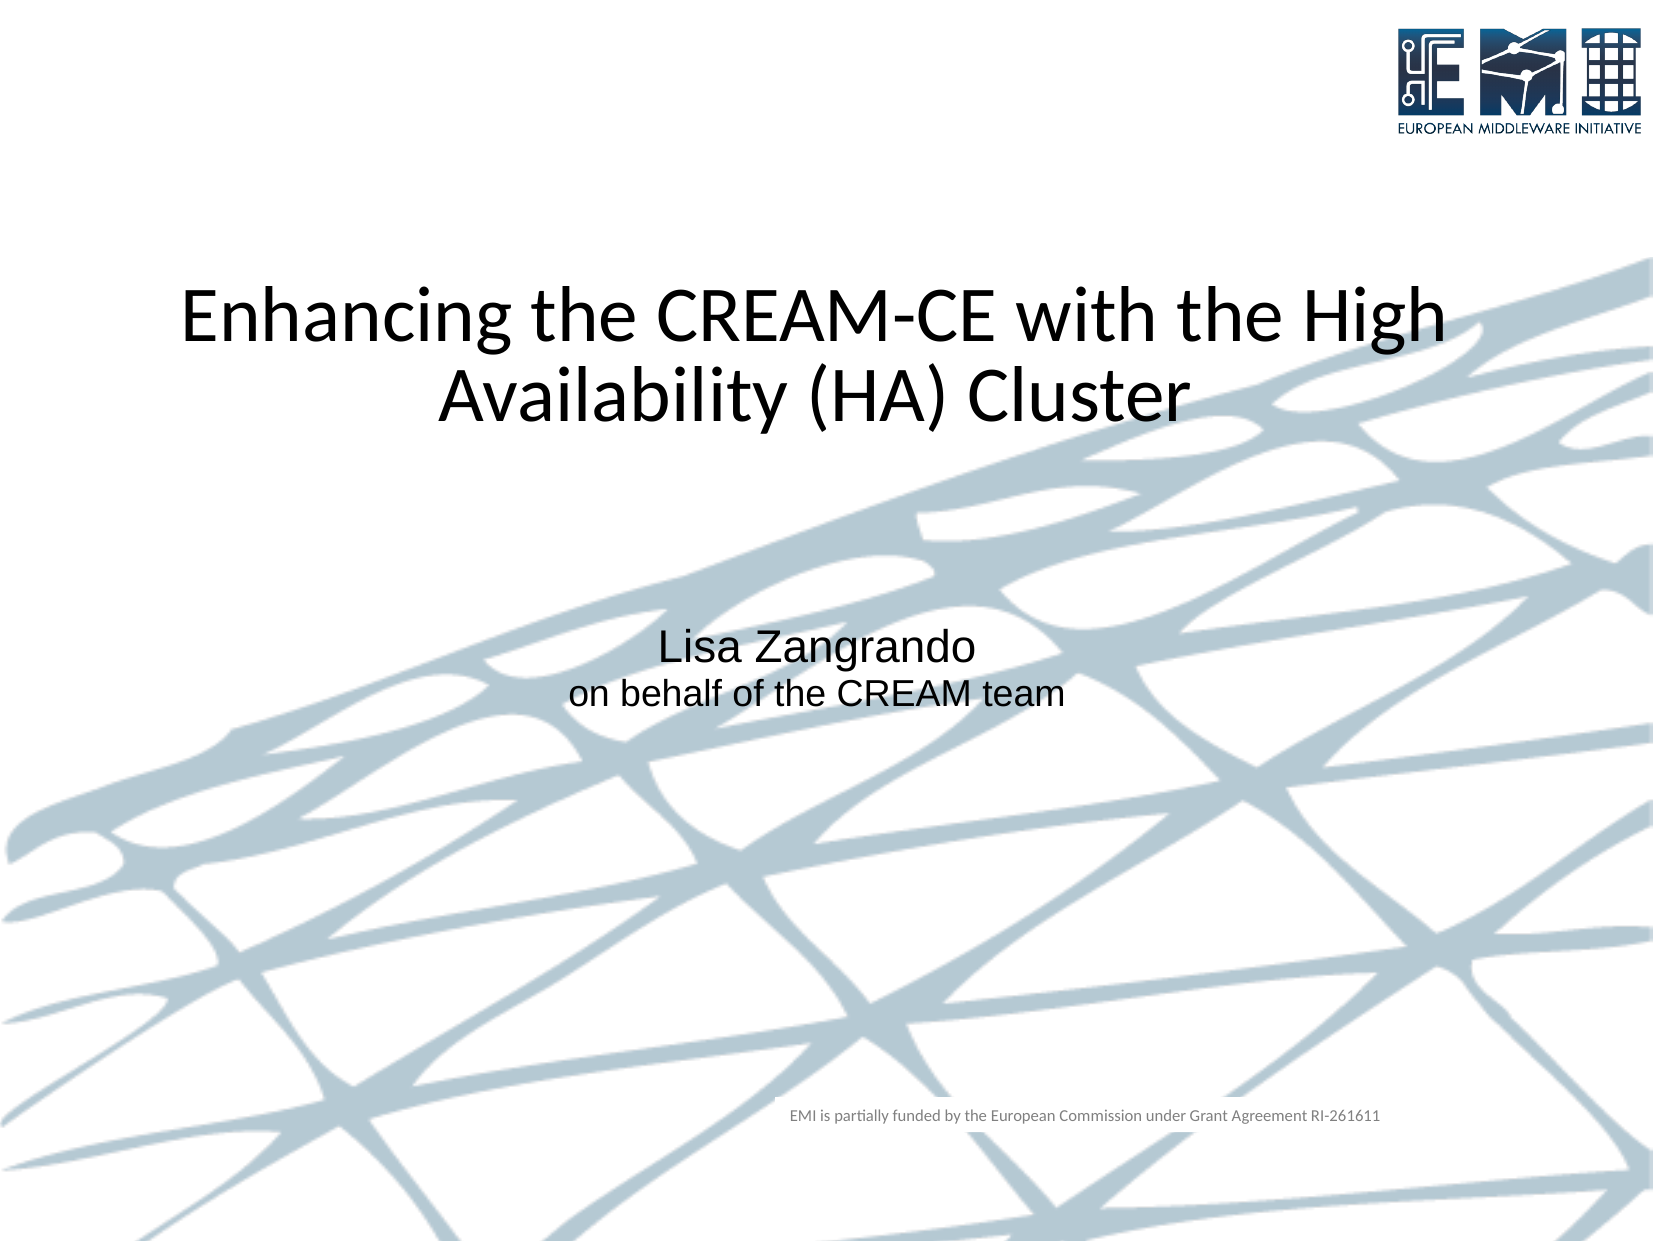

# Enhancing the CREAM-CE with the High Availability (HA) Cluster
Lisa Zangrando
on behalf of the CREAM team